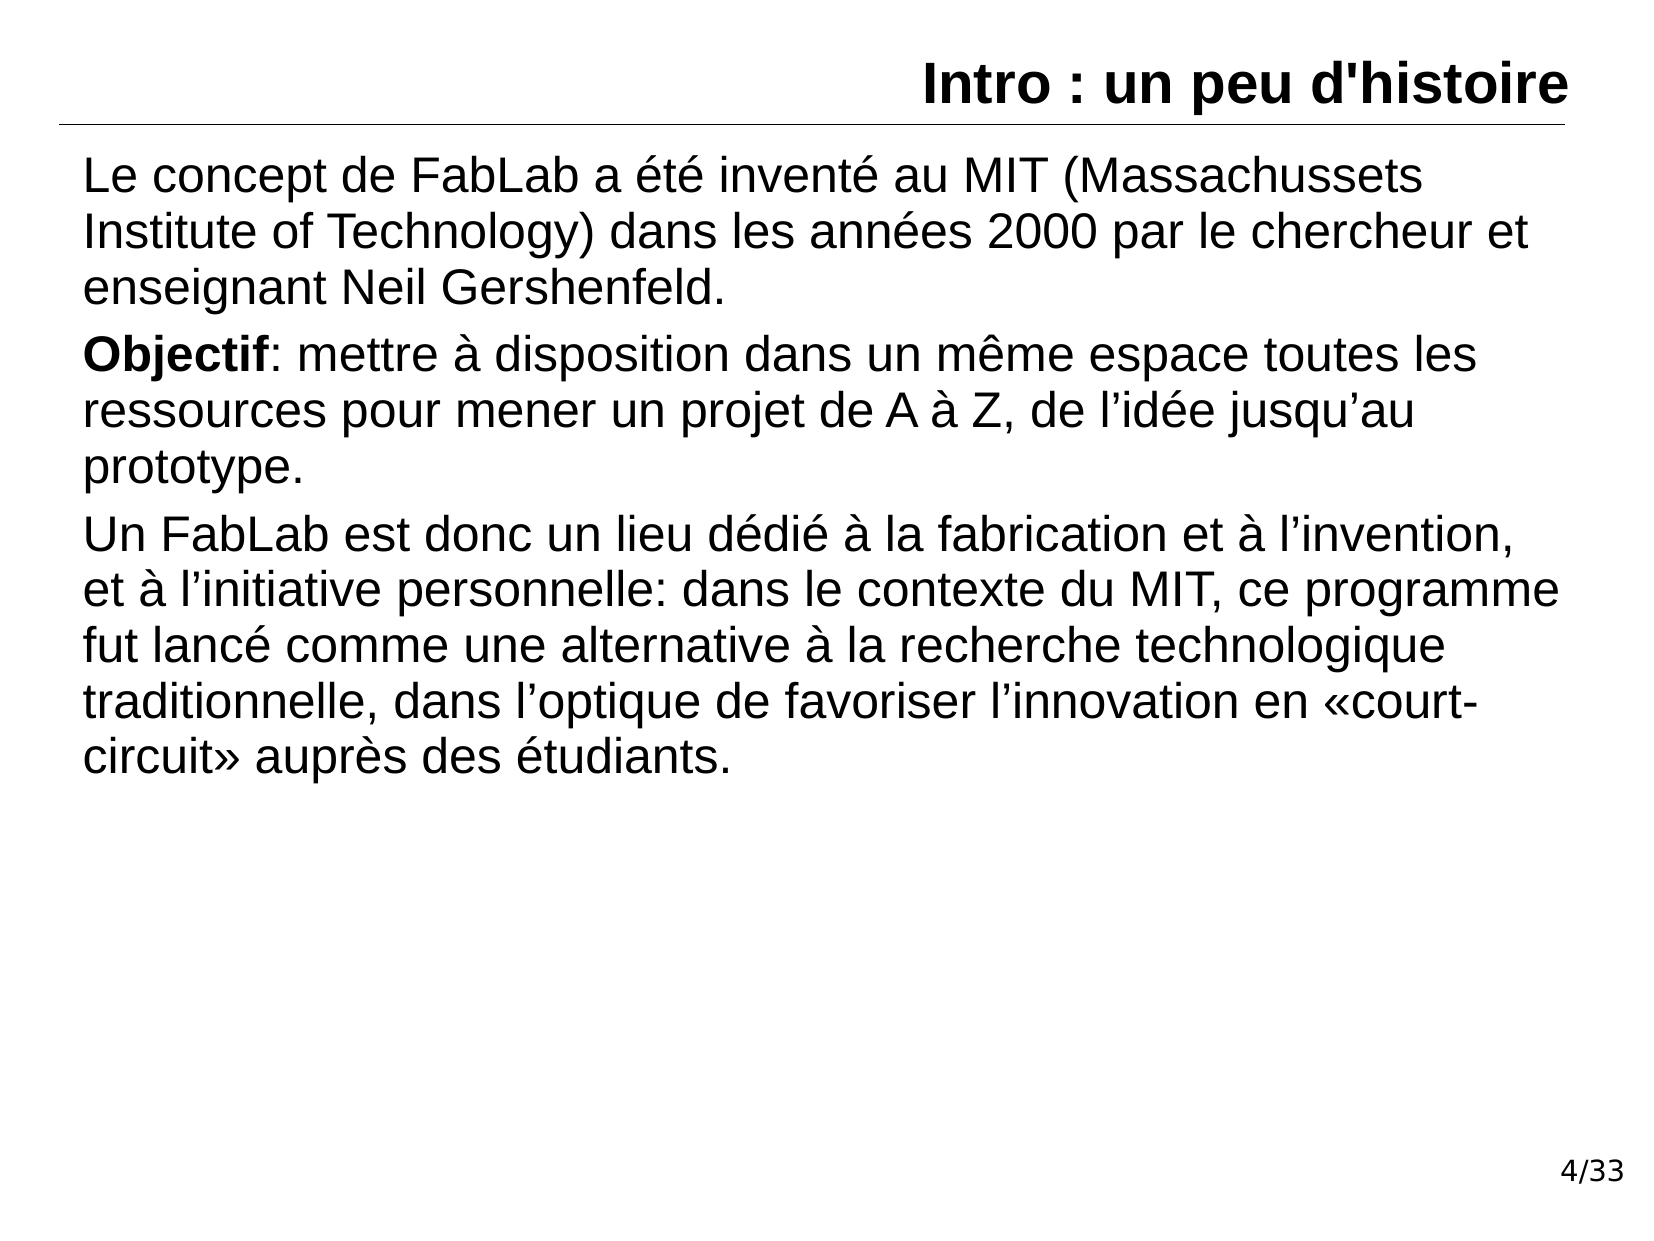

# Intro : un peu d'histoire
Le concept de FabLab a été inventé au MIT (Massachussets Institute of Technology) dans les années 2000 par le chercheur et enseignant Neil Gershenfeld.
Objectif: mettre à disposition dans un même espace toutes les ressources pour mener un projet de A à Z, de l’idée jusqu’au prototype.
Un FabLab est donc un lieu dédié à la fabrication et à l’invention, et à l’initiative personnelle: dans le contexte du MIT, ce programme fut lancé comme une alternative à la recherche technologique traditionnelle, dans l’optique de favoriser l’innovation en «court-circuit» auprès des étudiants.
4